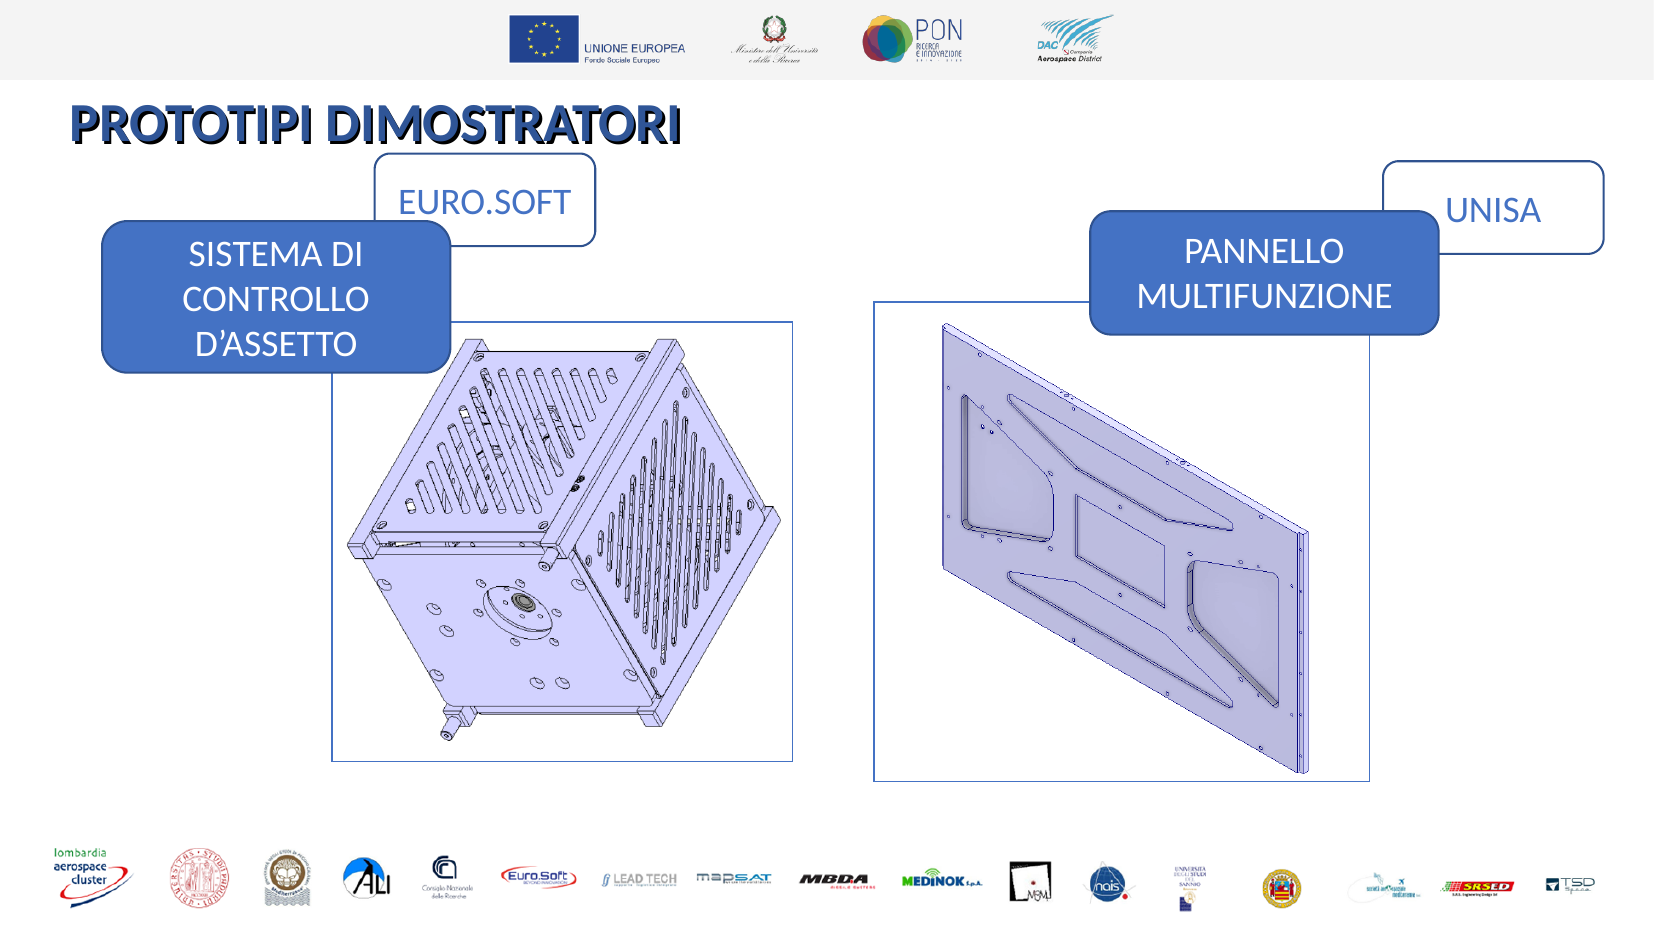

PROTOTIPI DIMOSTRATORI
EURO.SOFT
UNISA
PANNELLO MULTIFUNZIONE
SISTEMA DI CONTROLLO D’ASSETTO